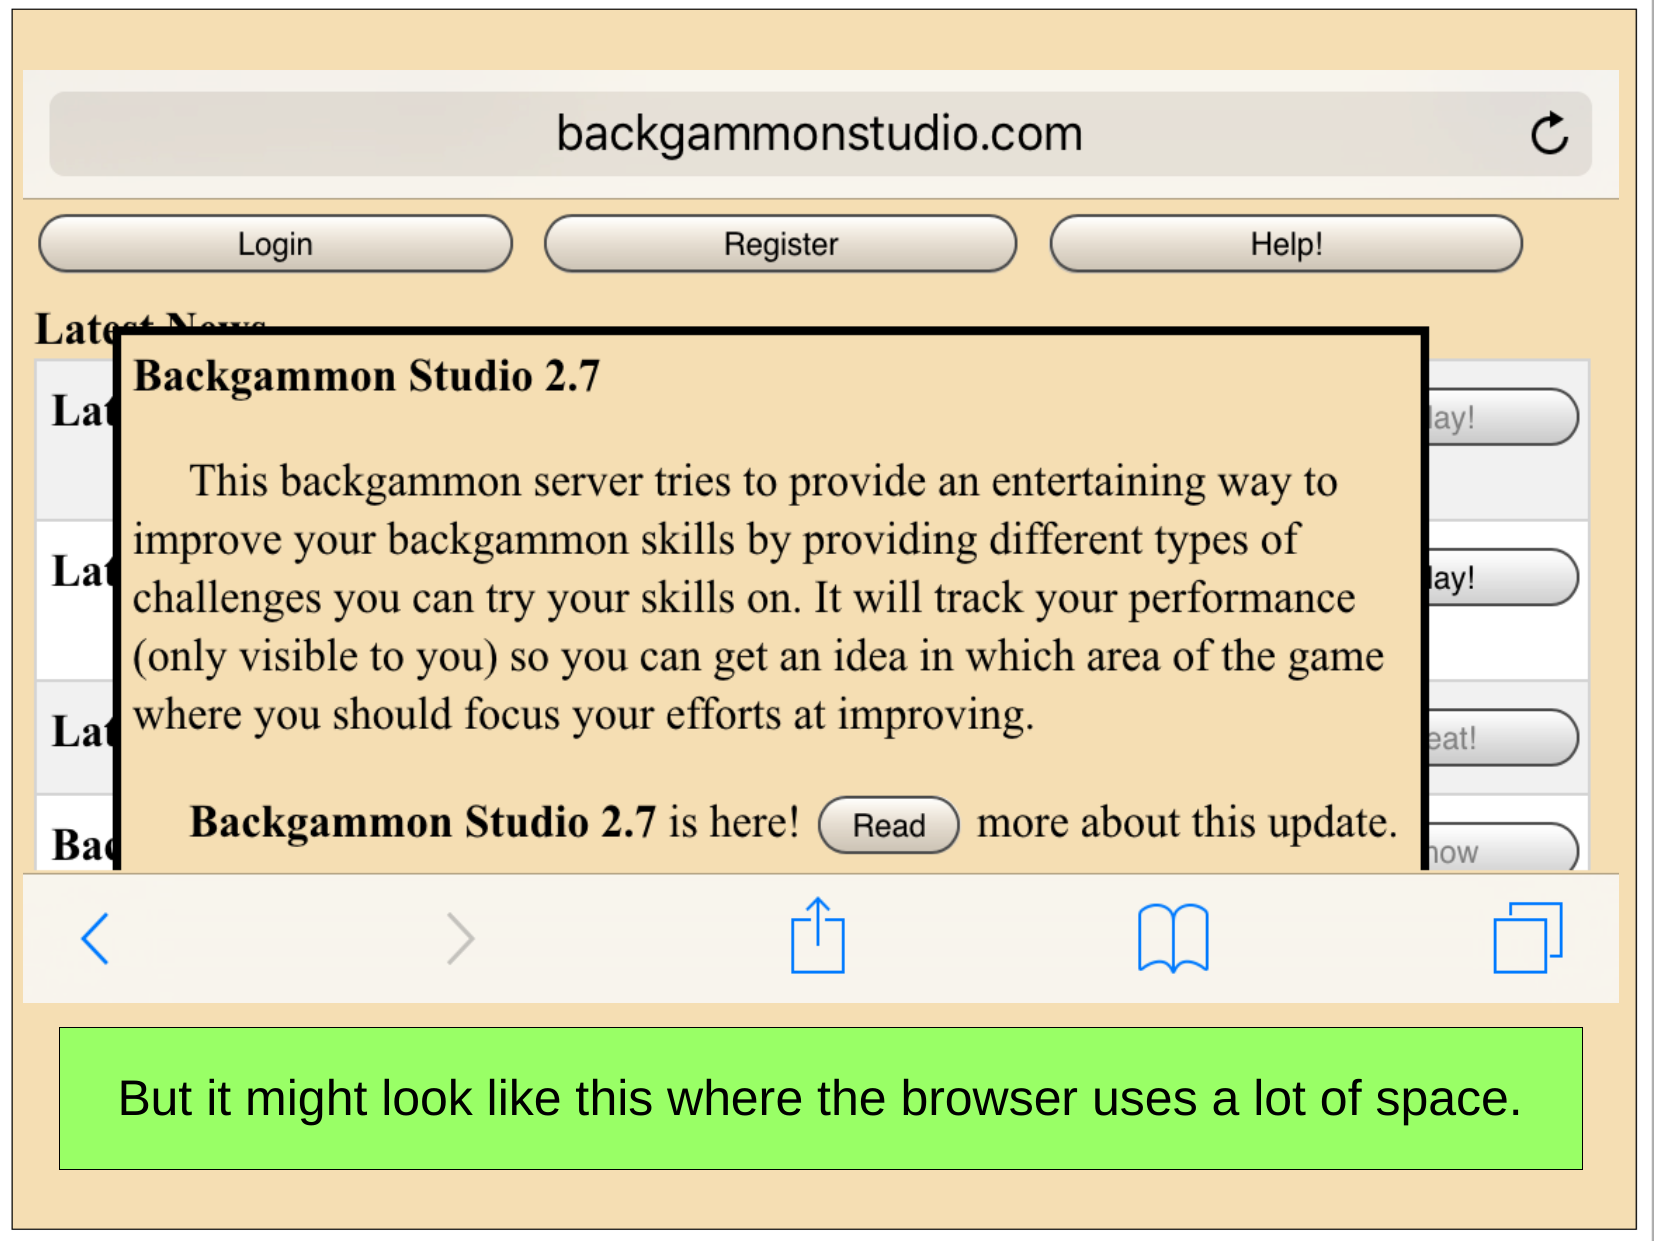

# Backgammon Studio
But it might look like this where the browser uses a lot of space.